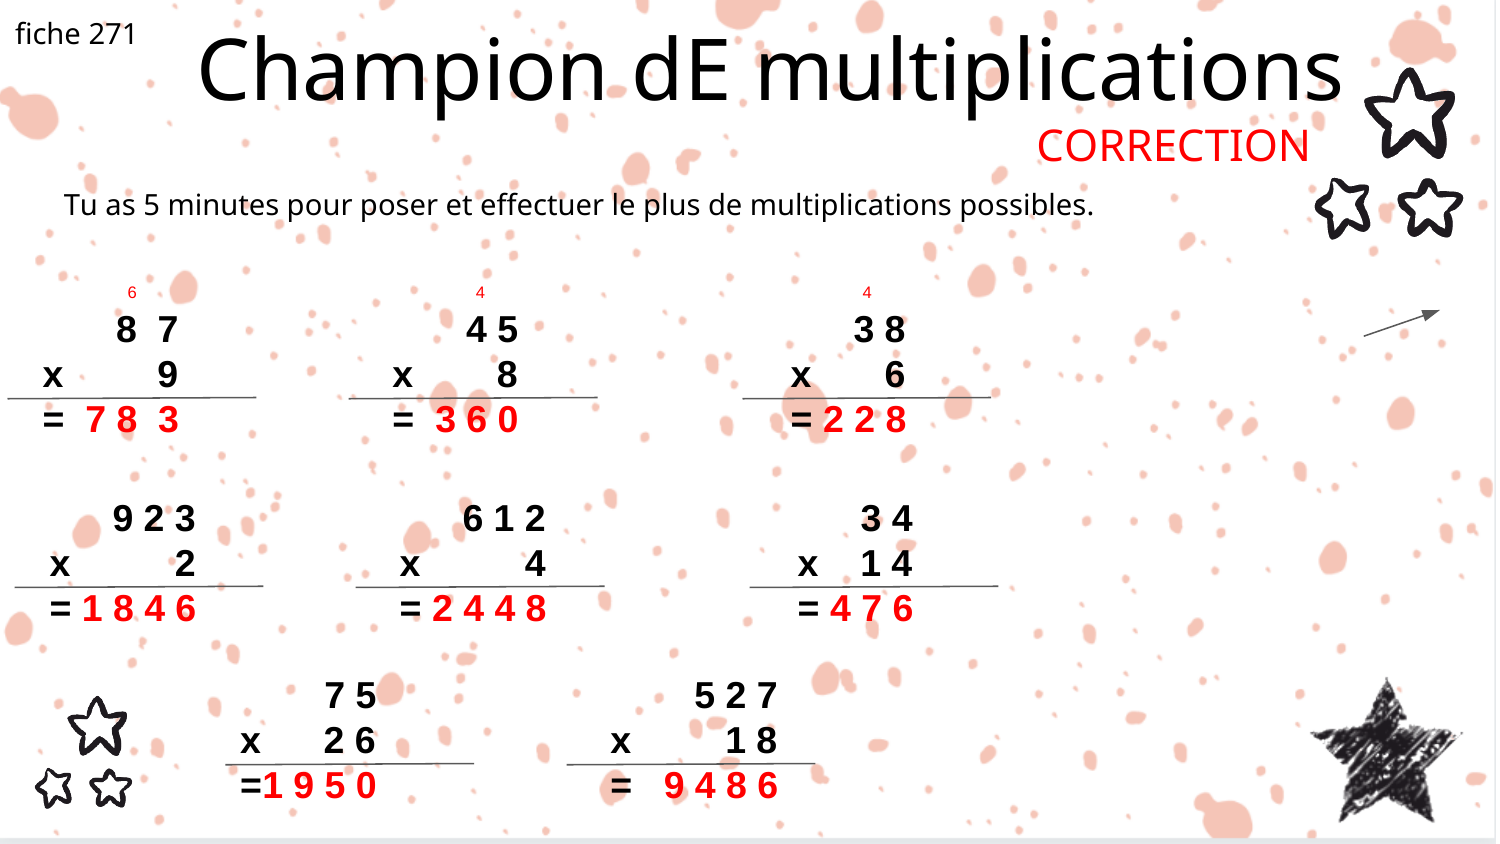

fiche 271
Champion dE multiplications
CORRECTION
Tu as 5 minutes pour poser et effectuer le plus de multiplications possibles.
6
4
4
 8 7
x 9
= 7 8 3
 4 5
x 8
= 3 6 0
 3 8
x 6
= 2 2 8
 9 2 3
x 2
= 1 8 4 6
 6 1 2
x 4
= 2 4 4 8
 3 4
x 1 4
= 4 7 6
 7 5
x 2 6
=1 9 5 0
 5 2 7
x 1 8
= 9 4 8 6